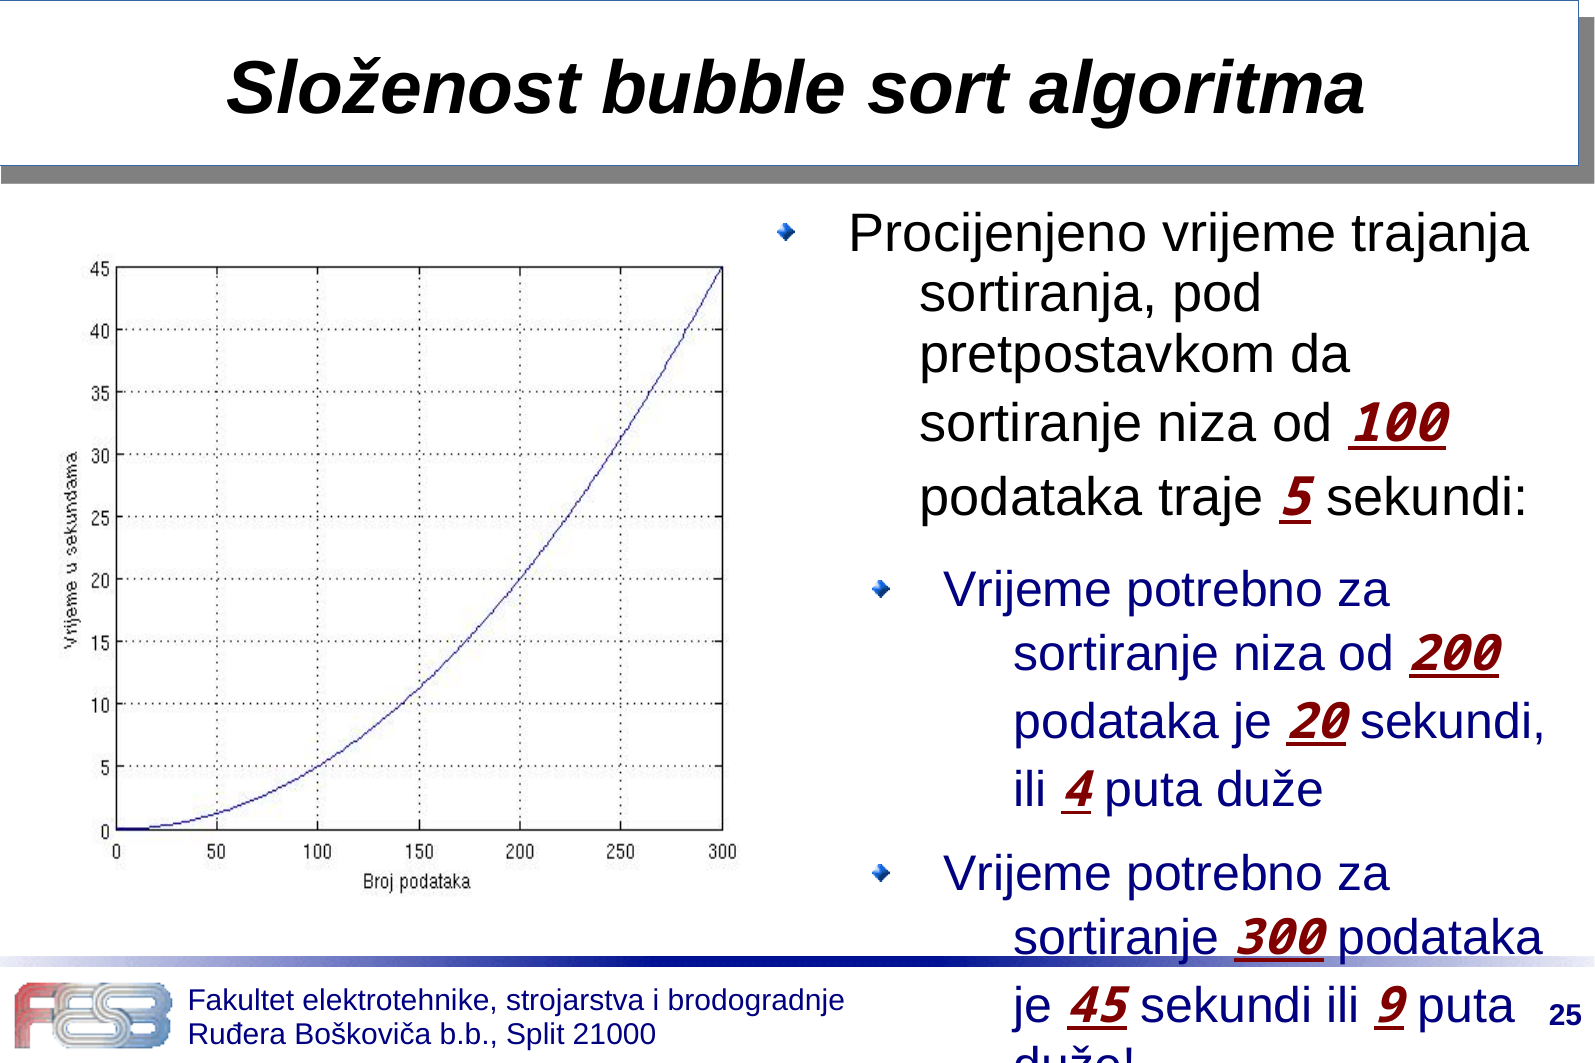

# Složenost bubble sort algoritma
Procijenjeno vrijeme trajanja sortiranja, pod pretpostavkom da sortiranje niza od 100 podataka traje 5 sekundi:
Vrijeme potrebno za sortiranje niza od 200 podataka je 20 sekundi, ili 4 puta duže
Vrijeme potrebno za sortiranje 300 podataka je 45 sekundi ili 9 puta duže!